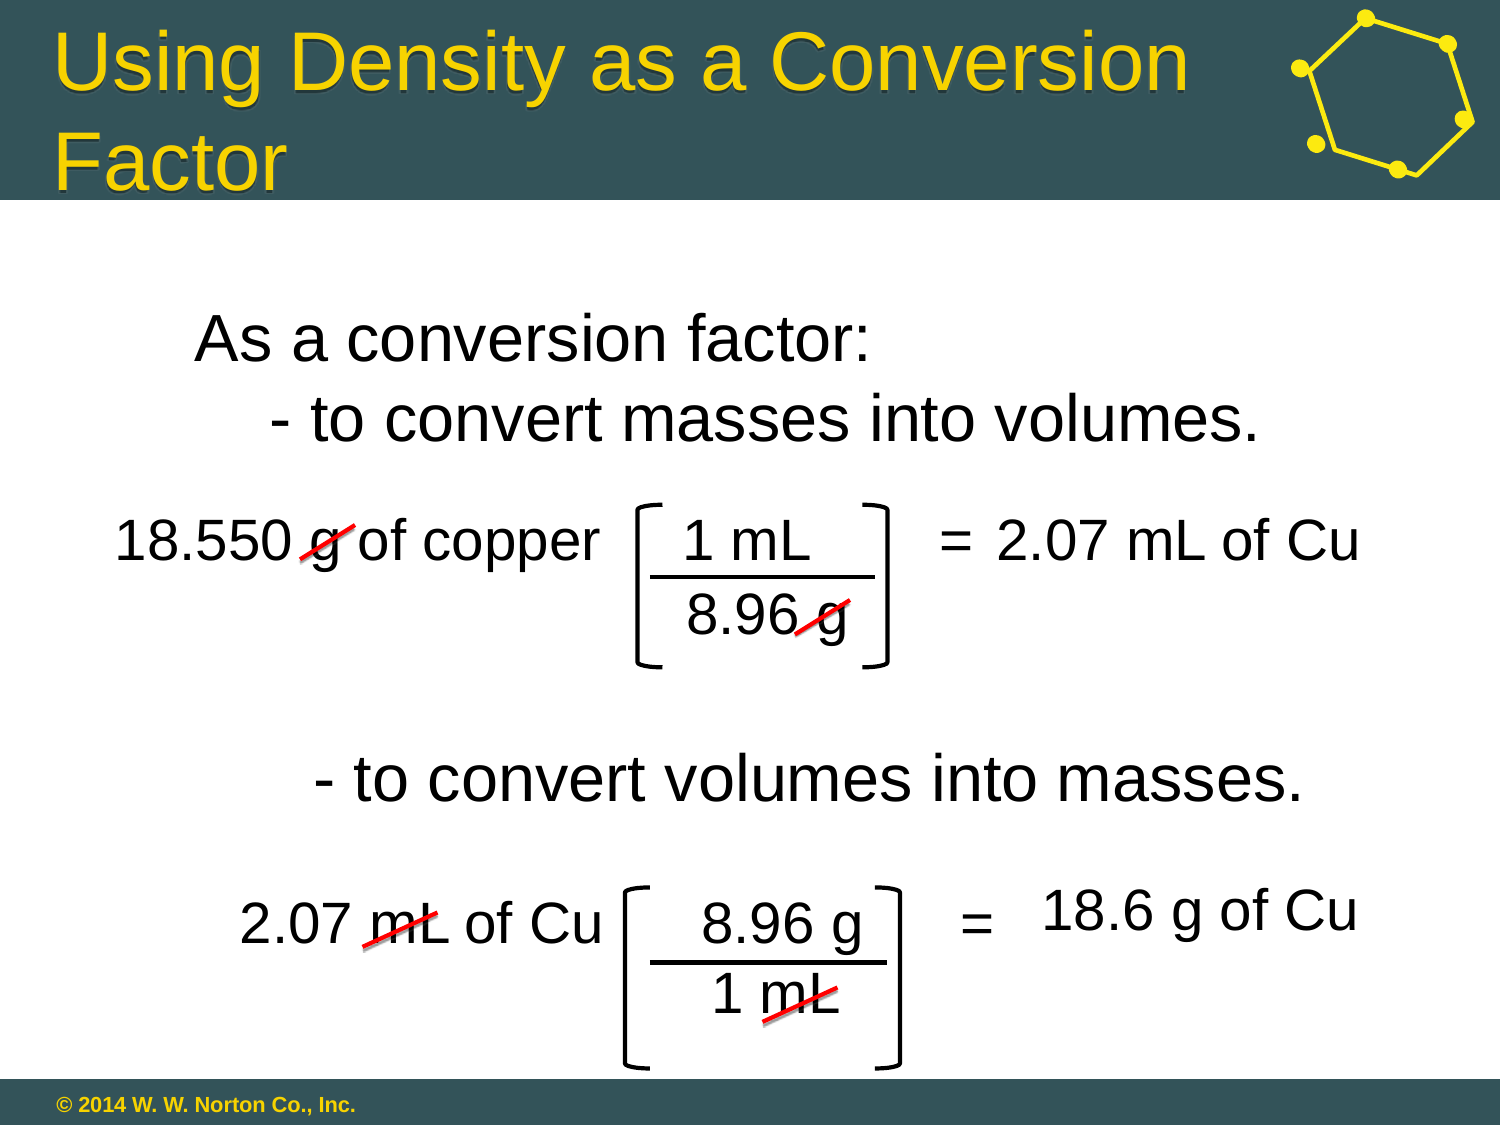

# Using Density as a Conversion Factor
As a conversion factor:
	- to convert masses into volumes.
18.550 g of copper 1 mL = 		 8.96 g
2.07 mL of Cu
- to convert volumes into masses.
18.6 g of Cu
2.07 mL of Cu 8.96 g =
 1 mL